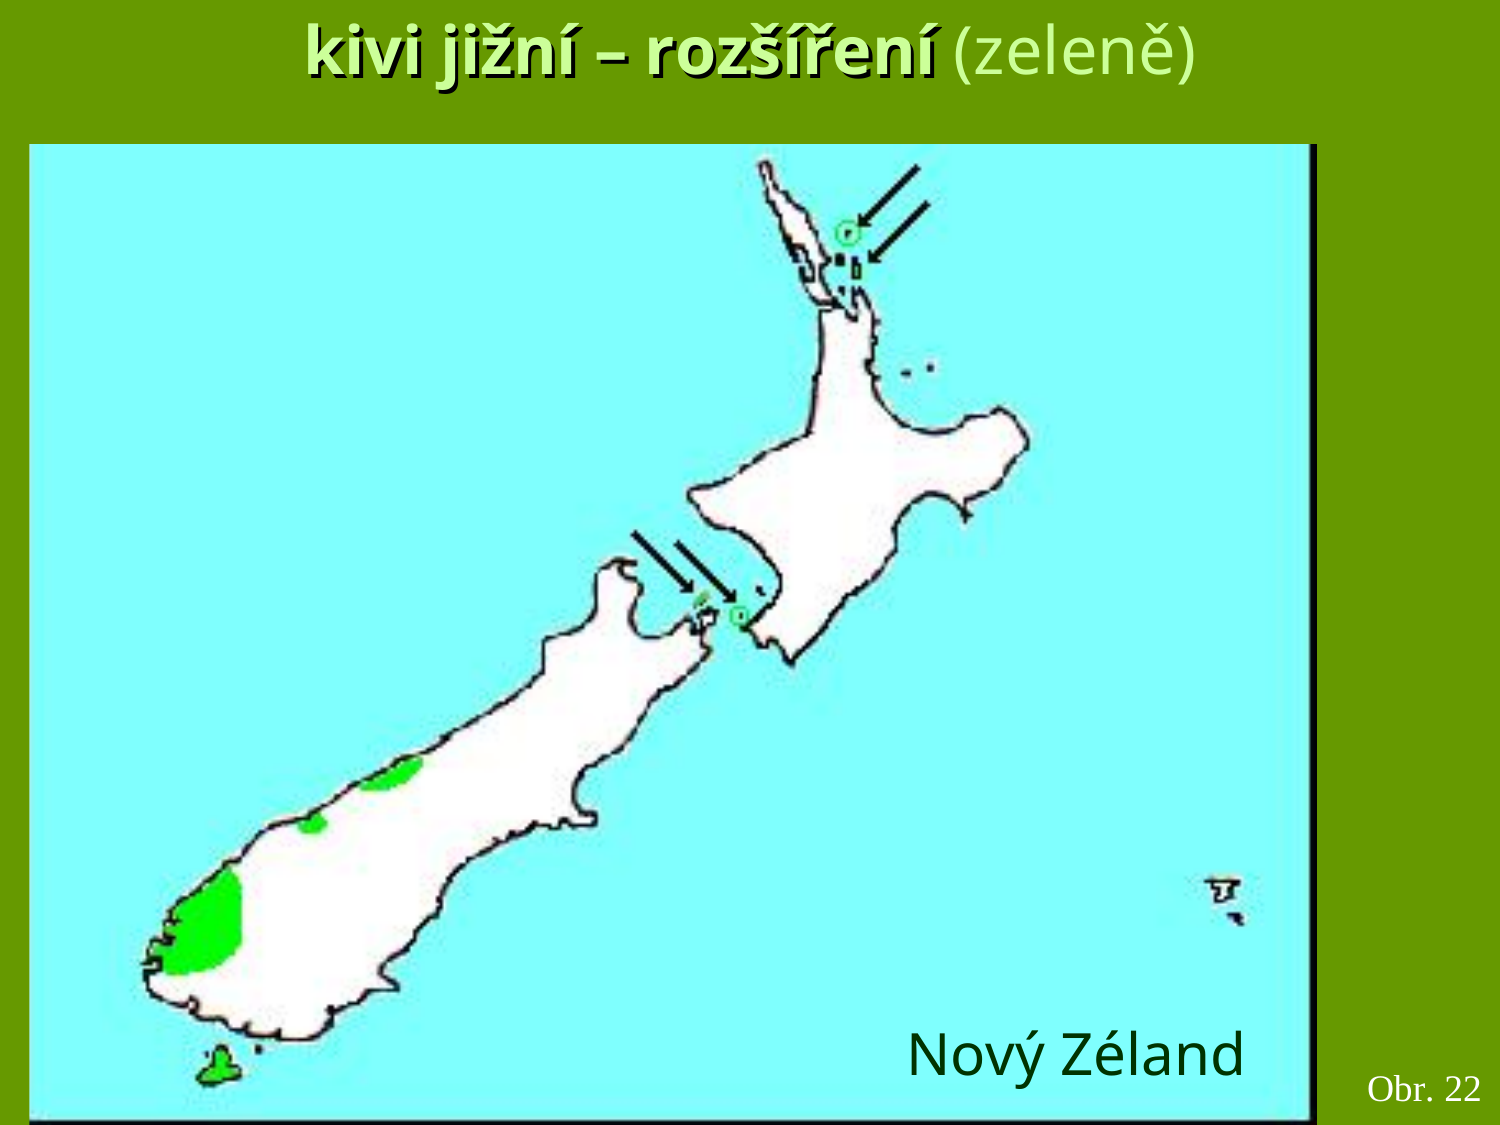

kivi jižní – rozšíření (zeleně)
Nový Zéland
Obr. 22